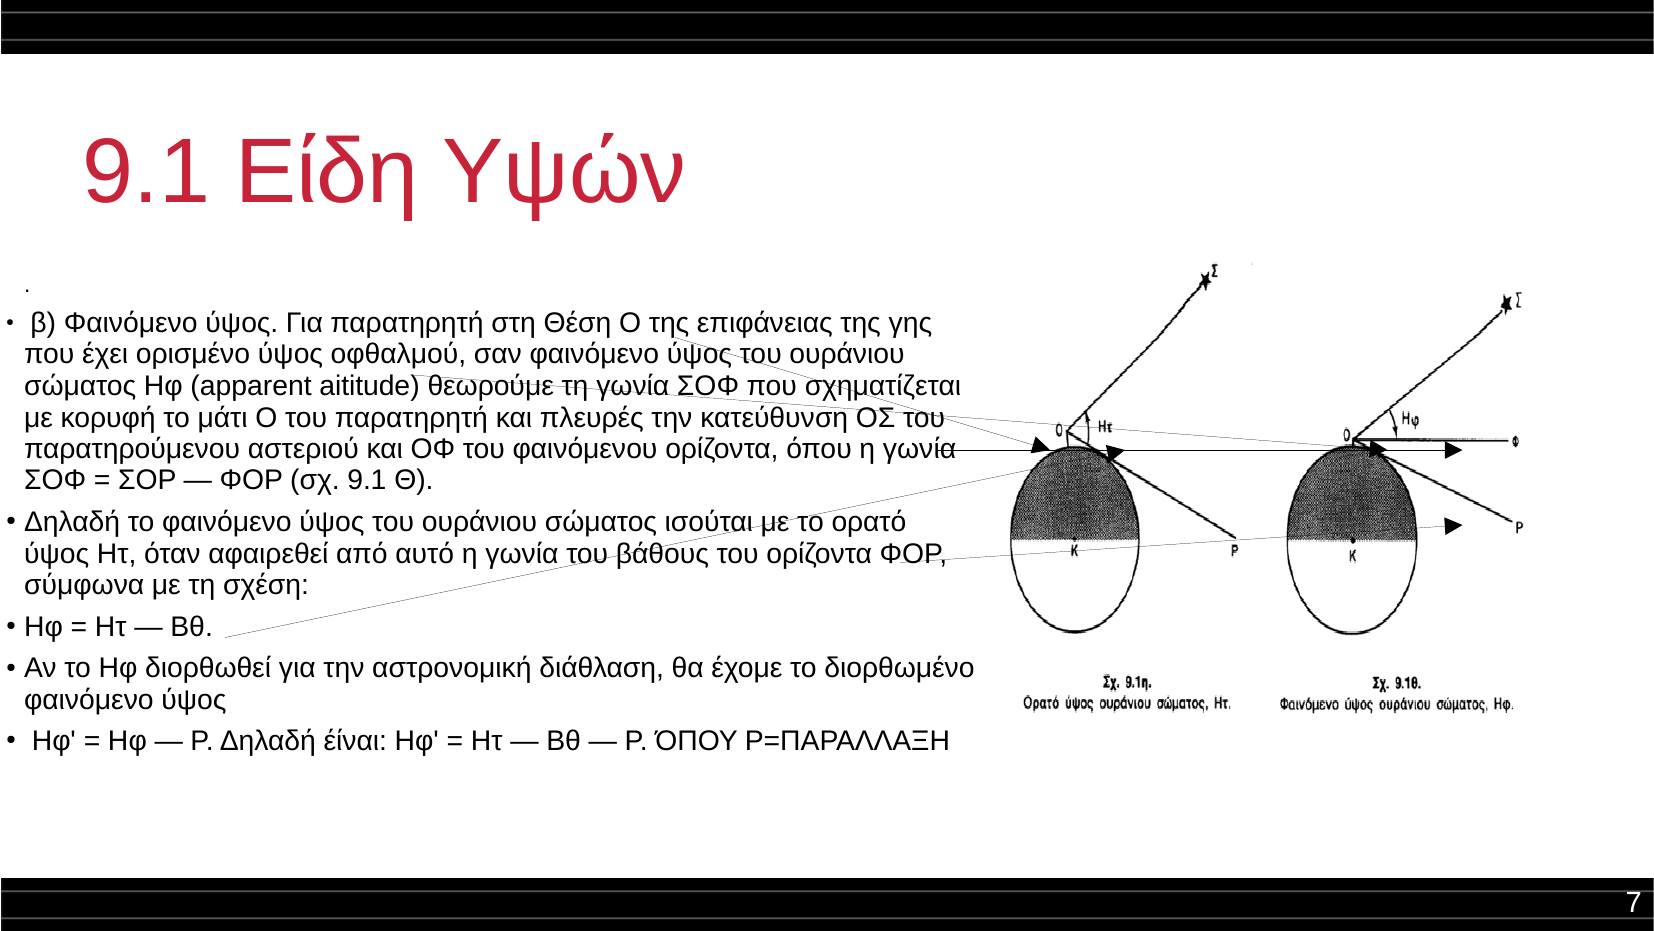

# 9.1 Είδη Υψών
.
 β) Φαινόμενο ύψος. Για παρατηρητή στη Θέση Ο της επιφάνειας της γης που έχει ορισμένο ύψος οφθαλμού, σαν φαινόμενο ύψος του ουράνιου σώματος Ηφ (apparent aititude) θεωρούμε τη γωνία ΣΟΦ που σχηματίζεται με κορυφή το μάτι Ο του παρατηρητή και πλευρές την κατεύθυνση ΟΣ του παρατηρούμενου αστεριού και ΟΦ του φαινόμενου ορίζοντα, όπου η γωνία ΣΟΦ = ΣΟΡ — ΦΟΡ (σχ. 9.1 Θ).
Δηλαδή το φαινόμενο ύψος του ουράνιου σώματος ισούται με το ορατό ύψος Ητ, όταν αφαιρεθεί από αυτό η γωνία του βάθους του ορίζοντα ΦΟΡ, σύμφωνα με τη σχέση:
Ηφ = Ητ — Βθ.
Αν το Ηφ διορθωθεί για την αστρονομική διάθλαση, θα έχομε το διορθωμένο φαινόμενο ύψος
 Ηφ' = Ηφ — Ρ. Δηλαδή έίναι: Ηφ' = Ητ — Bθ — Ρ. ΌΠΟΥ Ρ=ΠΑΡΑΛΛΑΞΗ